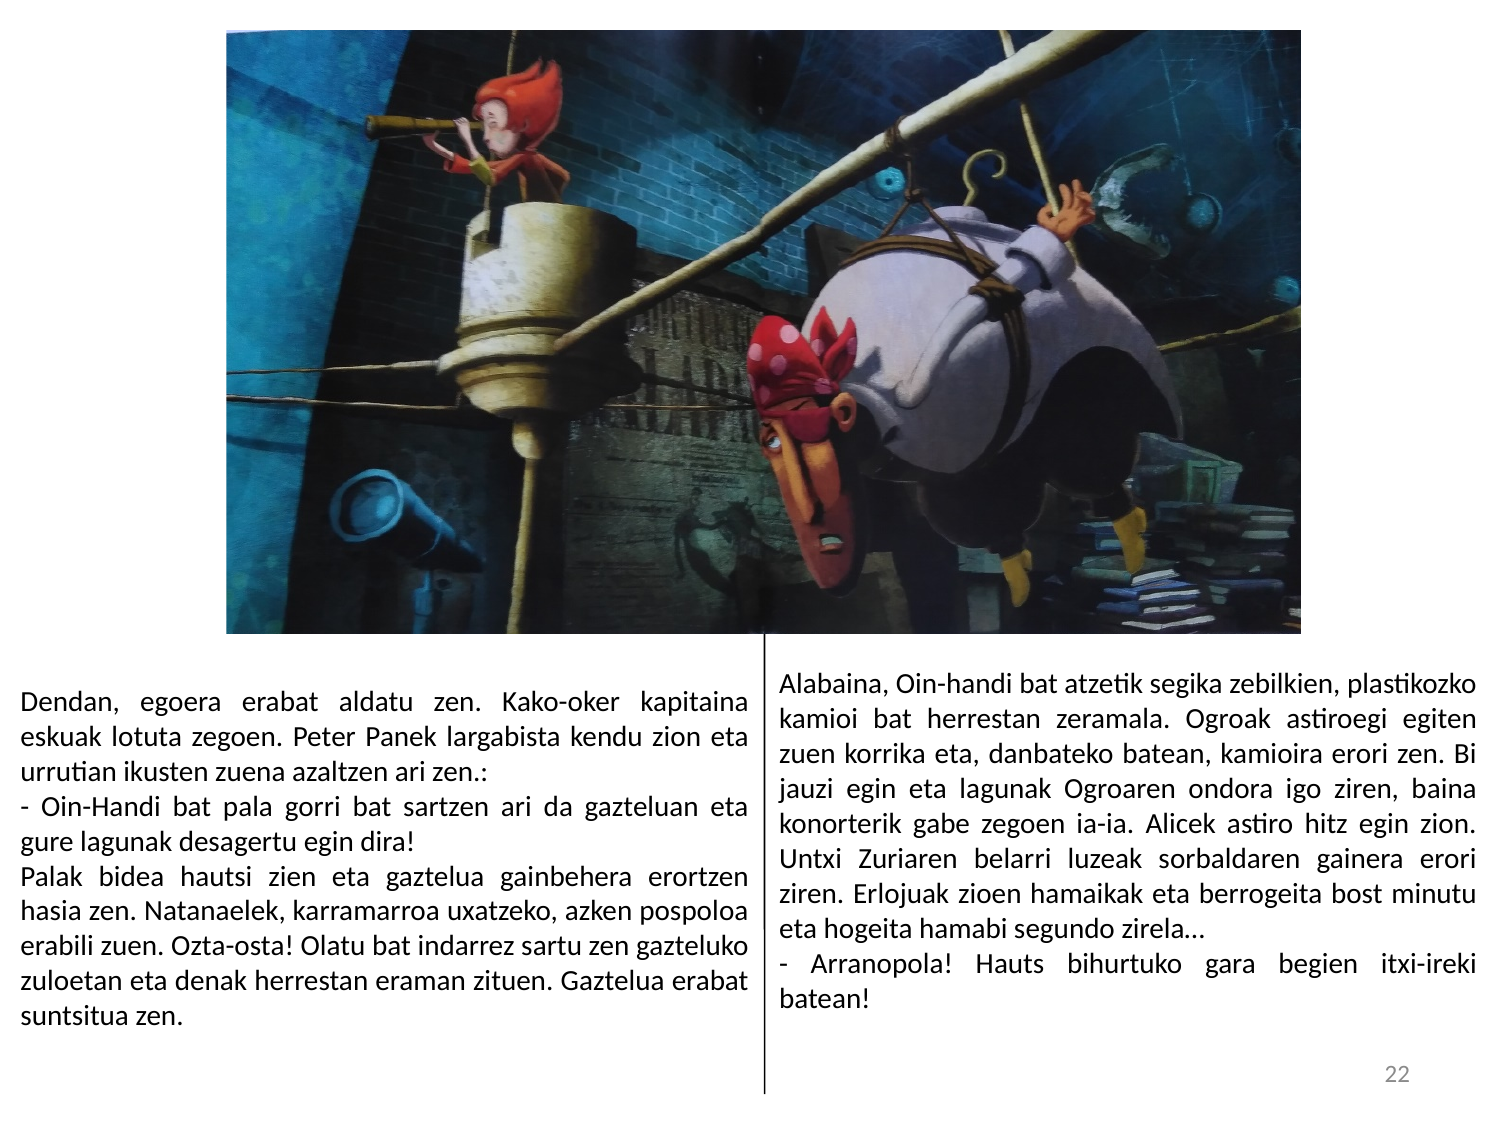

Alabaina, Oin-handi bat atzetik segika zebilkien, plastikozko kamioi bat herrestan zeramala. Ogroak astiroegi egiten zuen korrika eta, danbateko batean, kamioira erori zen. Bi jauzi egin eta lagunak Ogroaren ondora igo ziren, baina konorterik gabe zegoen ia-ia. Alicek astiro hitz egin zion. Untxi Zuriaren belarri luzeak sorbaldaren gainera erori ziren. Erlojuak zioen hamaikak eta berrogeita bost minutu eta hogeita hamabi segundo zirela…
- Arranopola! Hauts bihurtuko gara begien itxi-ireki batean!
Dendan, egoera erabat aldatu zen. Kako-oker kapitaina eskuak lotuta zegoen. Peter Panek largabista kendu zion eta urrutian ikusten zuena azaltzen ari zen.:
- Oin-Handi bat pala gorri bat sartzen ari da gazteluan eta gure lagunak desagertu egin dira!
Palak bidea hautsi zien eta gaztelua gainbehera erortzen hasia zen. Natanaelek, karramarroa uxatzeko, azken pospoloa erabili zuen. Ozta-osta! Olatu bat indarrez sartu zen gazteluko zuloetan eta denak herrestan eraman zituen. Gaztelua erabat suntsitua zen.